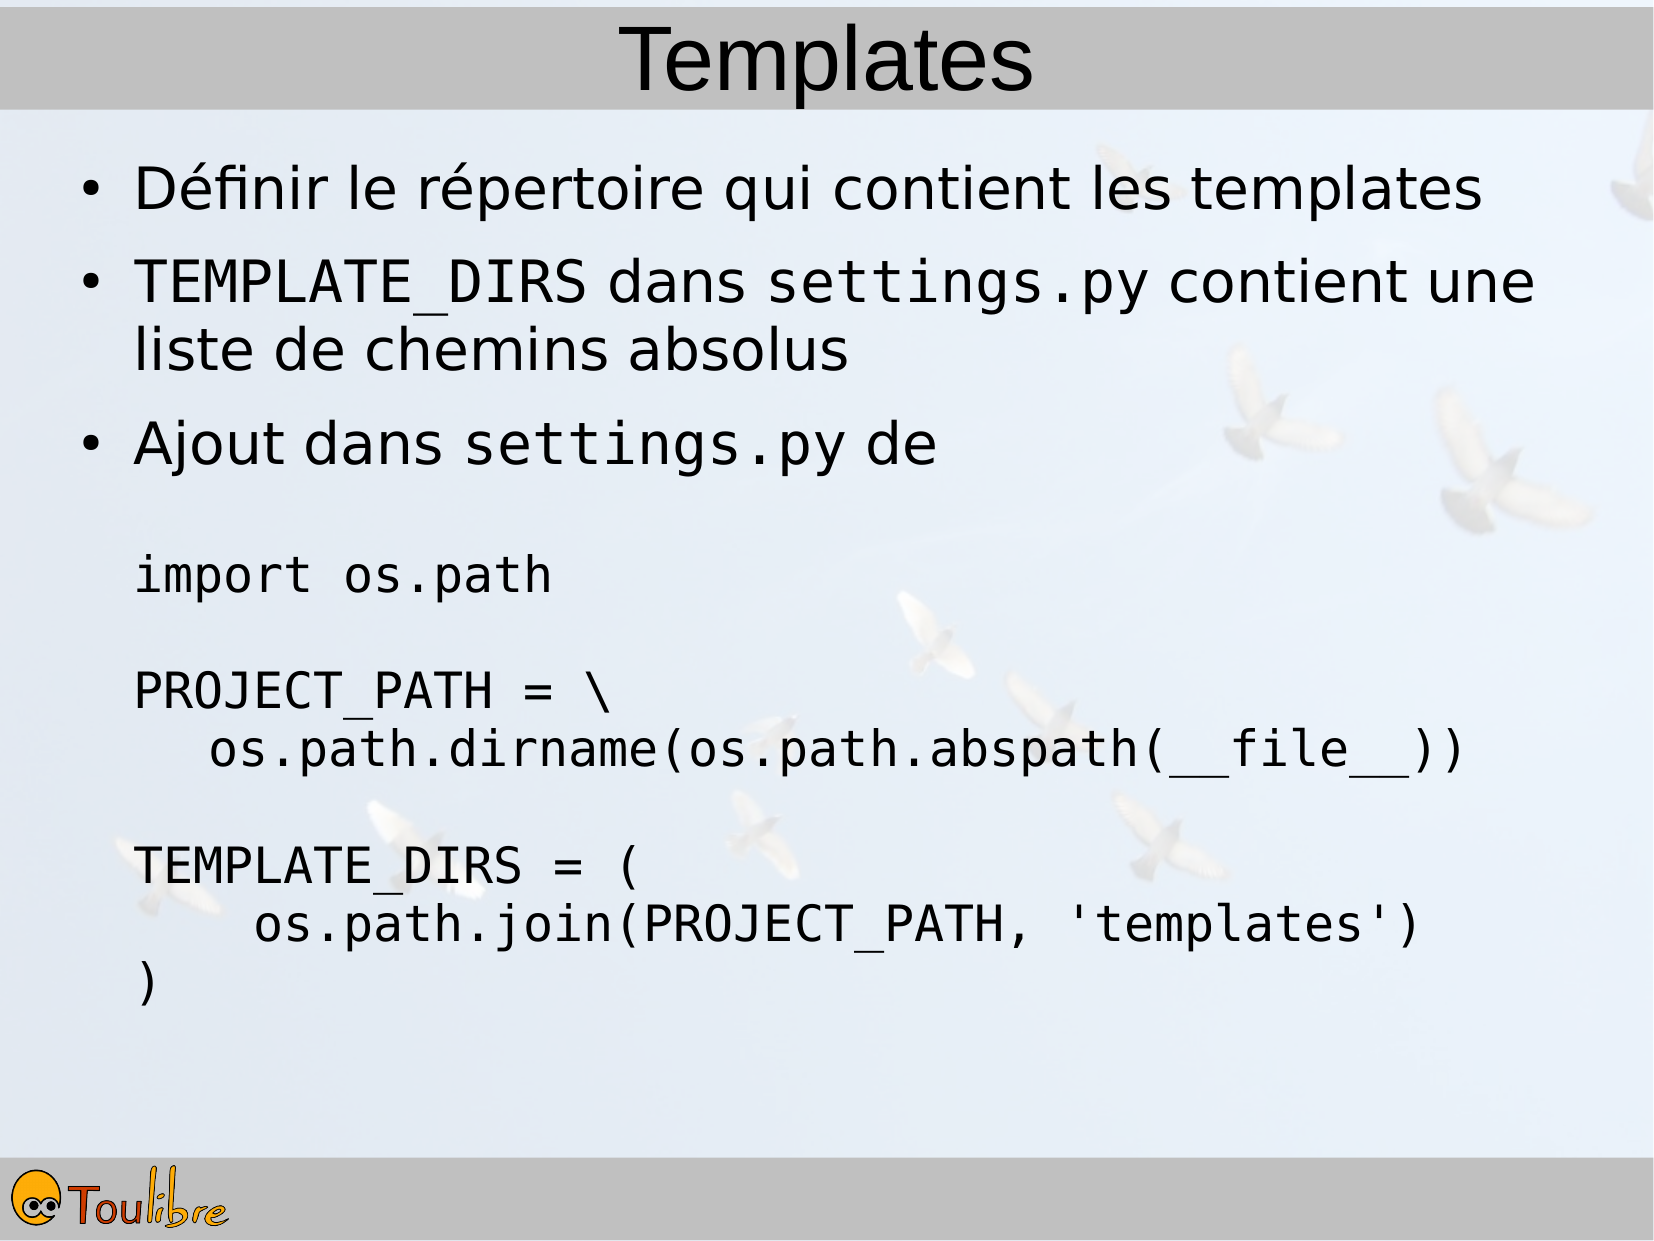

# Templates
Définir le répertoire qui contient les templates
TEMPLATE_DIRS dans settings.py contient une liste de chemins absolus
Ajout dans settings.py de
import os.path
PROJECT_PATH = \
	os.path.dirname(os.path.abspath(__file__))
TEMPLATE_DIRS = (
 os.path.join(PROJECT_PATH, 'templates')
)